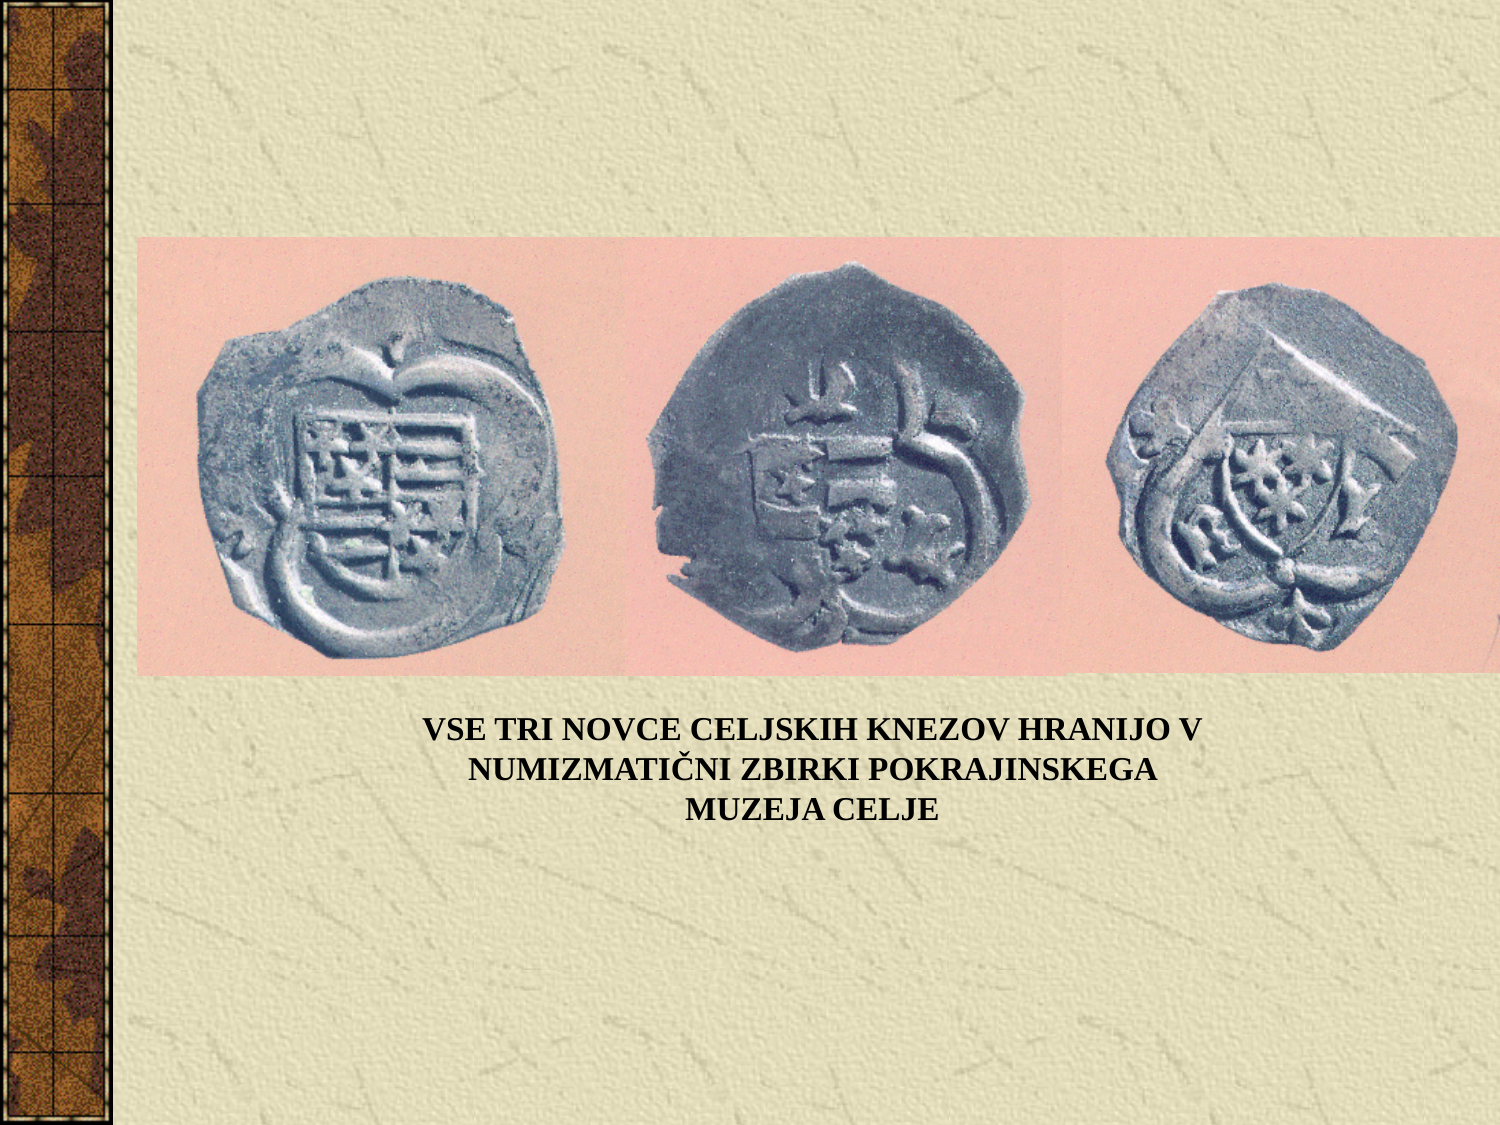

VSE TRI NOVCE CELJSKIH KNEZOV HRANIJO V NUMIZMATIČNI ZBIRKI POKRAJINSKEGA MUZEJA CELJE